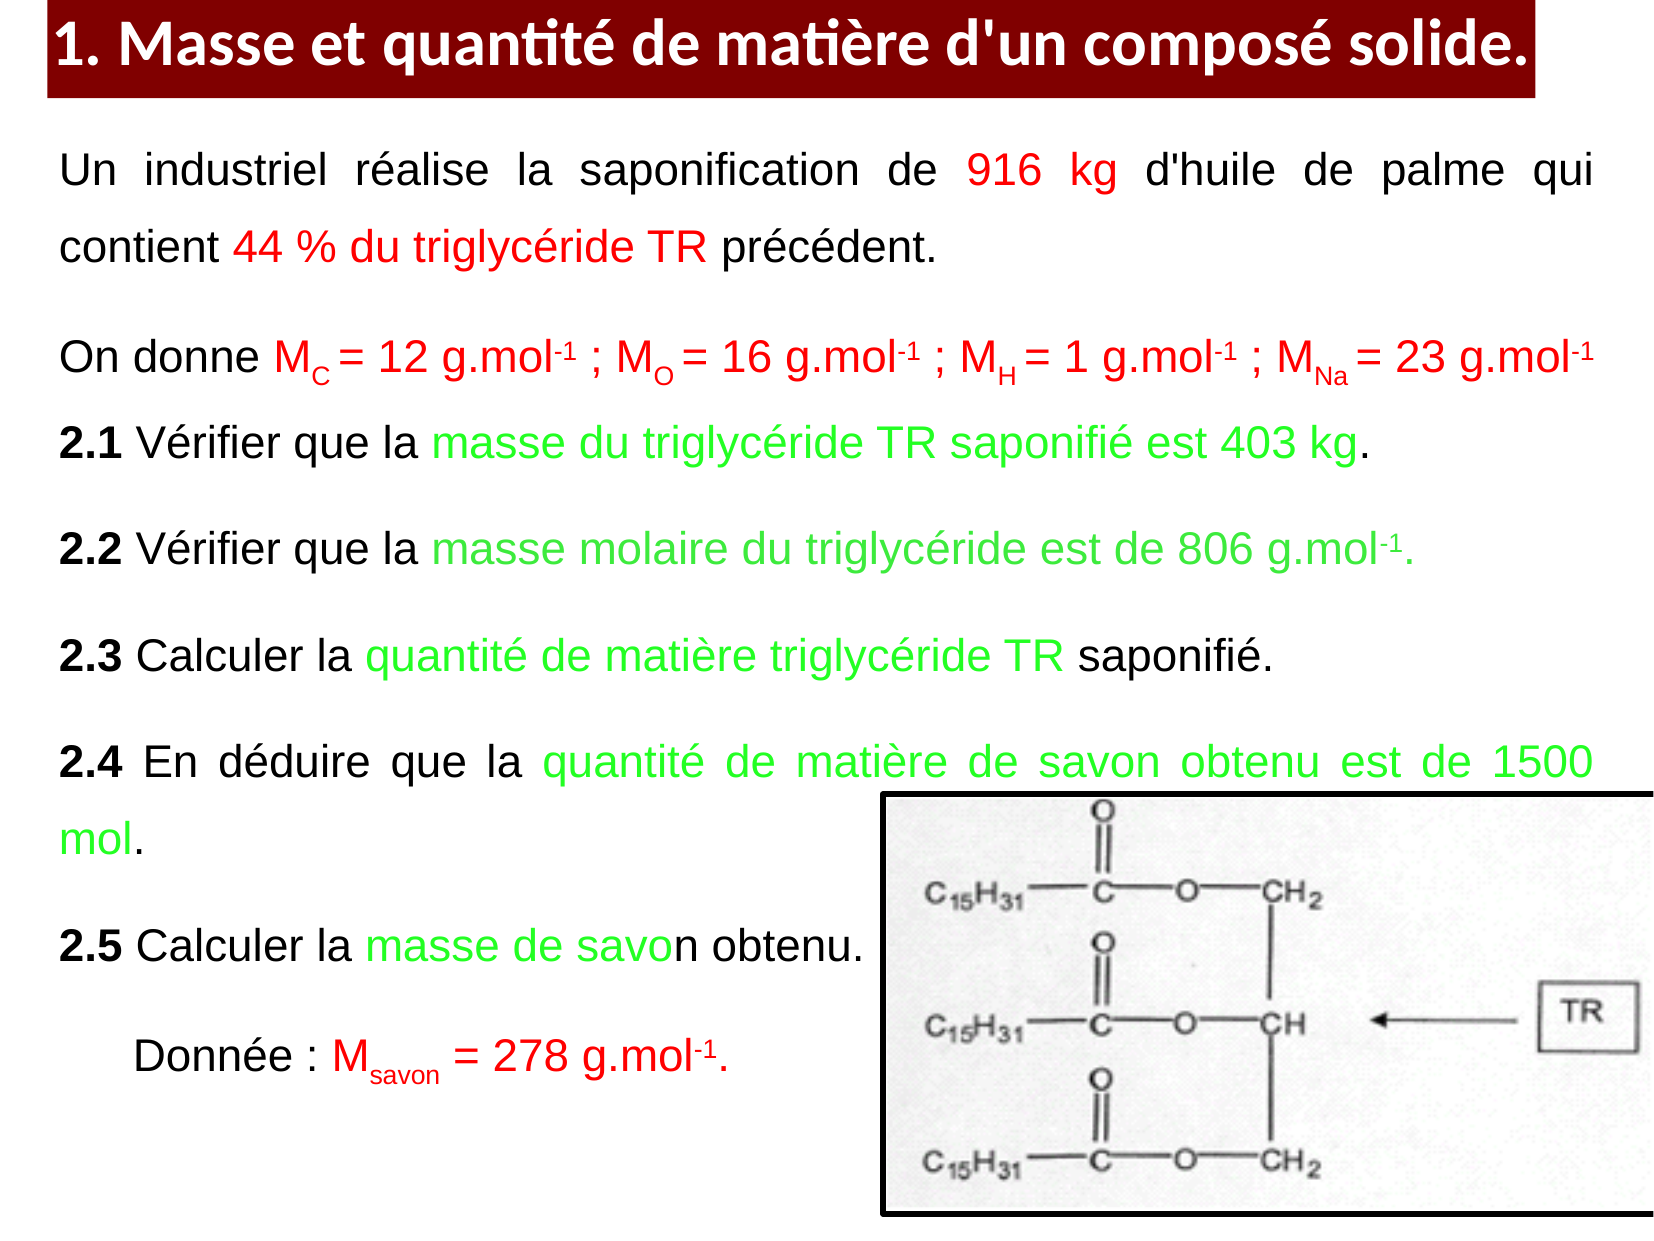

# 1. Masse et quantité de matière d'un composé solide.
Un industriel réalise la saponification de 916 kg d'huile de palme qui contient 44 % du triglycéride TR précédent.
On donne MC = 12 g.mol-1 ; MO = 16 g.mol-1 ; MH = 1 g.mol-1 ; MNa = 23 g.mol-1 2.1 Vérifier que la masse du triglycéride TR saponifié est 403 kg.
2.2 Vérifier que la masse molaire du triglycéride est de 806 g.mol-1.
2.3 Calculer la quantité de matière triglycéride TR saponifié.
2.4 En déduire que la quantité de matière de savon obtenu est de 1500 mol.
2.5 Calculer la masse de savon obtenu.
Donnée : Msavon = 278 g.mol-1.